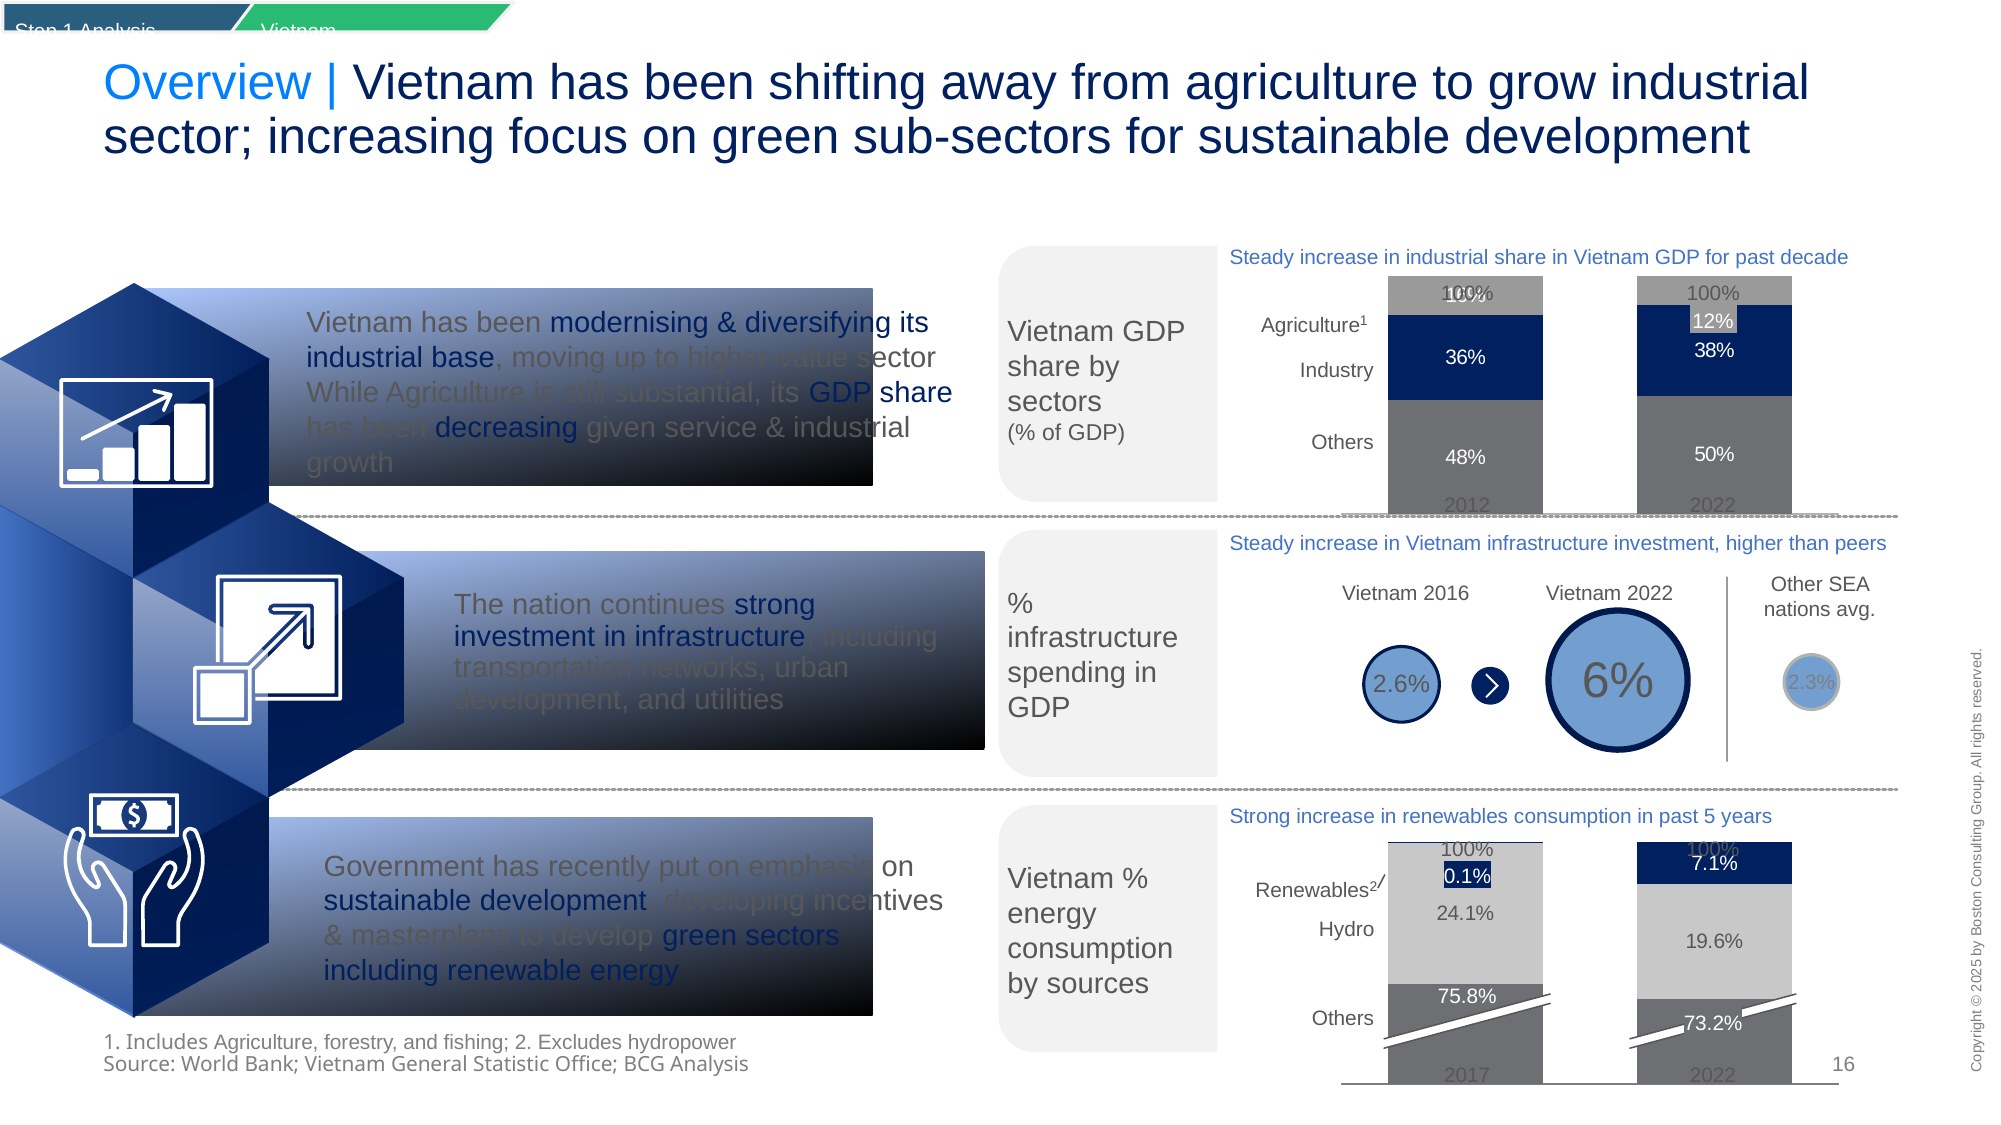

Step 1 Analysis
Vietnam
# Overview | Vietnam has been shifting away from agriculture to grow industrial sector; increasing focus on green sub-sectors for sustainable development
Steady increase in industrial share in Vietnam GDP for past decade
### Chart
| Category | Series1 | Series2 | Series3 |
|---|---|---|---|
| 1 | 47.94 | 35.86 | 16.2 |
| 2 | 49.86 | 38.26 | 11.88 |100%
100%
Vietnam has been modernising & diversifying its industrial base, moving up to higher-value sector
While Agriculture is still substantial, its GDP share has been decreasing given service & industrial growth
12%
Vietnam GDP share by sectors
(% of GDP)
Agriculture1
Industry
Others
2012
2022
Steady increase in Vietnam infrastructure investment, higher than peers
The nation continues strong investment in infrastructure, including transportation networks, urban development, and utilities
Vietnam 2016
Vietnam 2022
Other SEA nations avg.
% infrastructure spending in GDP
6%
2.6%
2.3%
Strong increase in renewables consumption in past 5 years
Government has recently put on emphasis on sustainable development, developing incentives & masterplans to develop green sectors including renewable energy
100%
100%
### Chart
| Category | Series1 | Series2 | Series3 |
|---|---|---|---|
| 1 | 17.0234695731189 | 24.084703 | 0.123641214499992 |
| 2 | 14.4778863336189 | 19.62502 | 7.128907454 |
Vietnam % energy consumption by sources
0.1%
Renewables2
Hydro
75.8%
Others
73.2%
1. Includes Agriculture, forestry, and fishing; 2. Excludes hydropower
Source: World Bank; Vietnam General Statistic Office; BCG Analysis
2017
2022